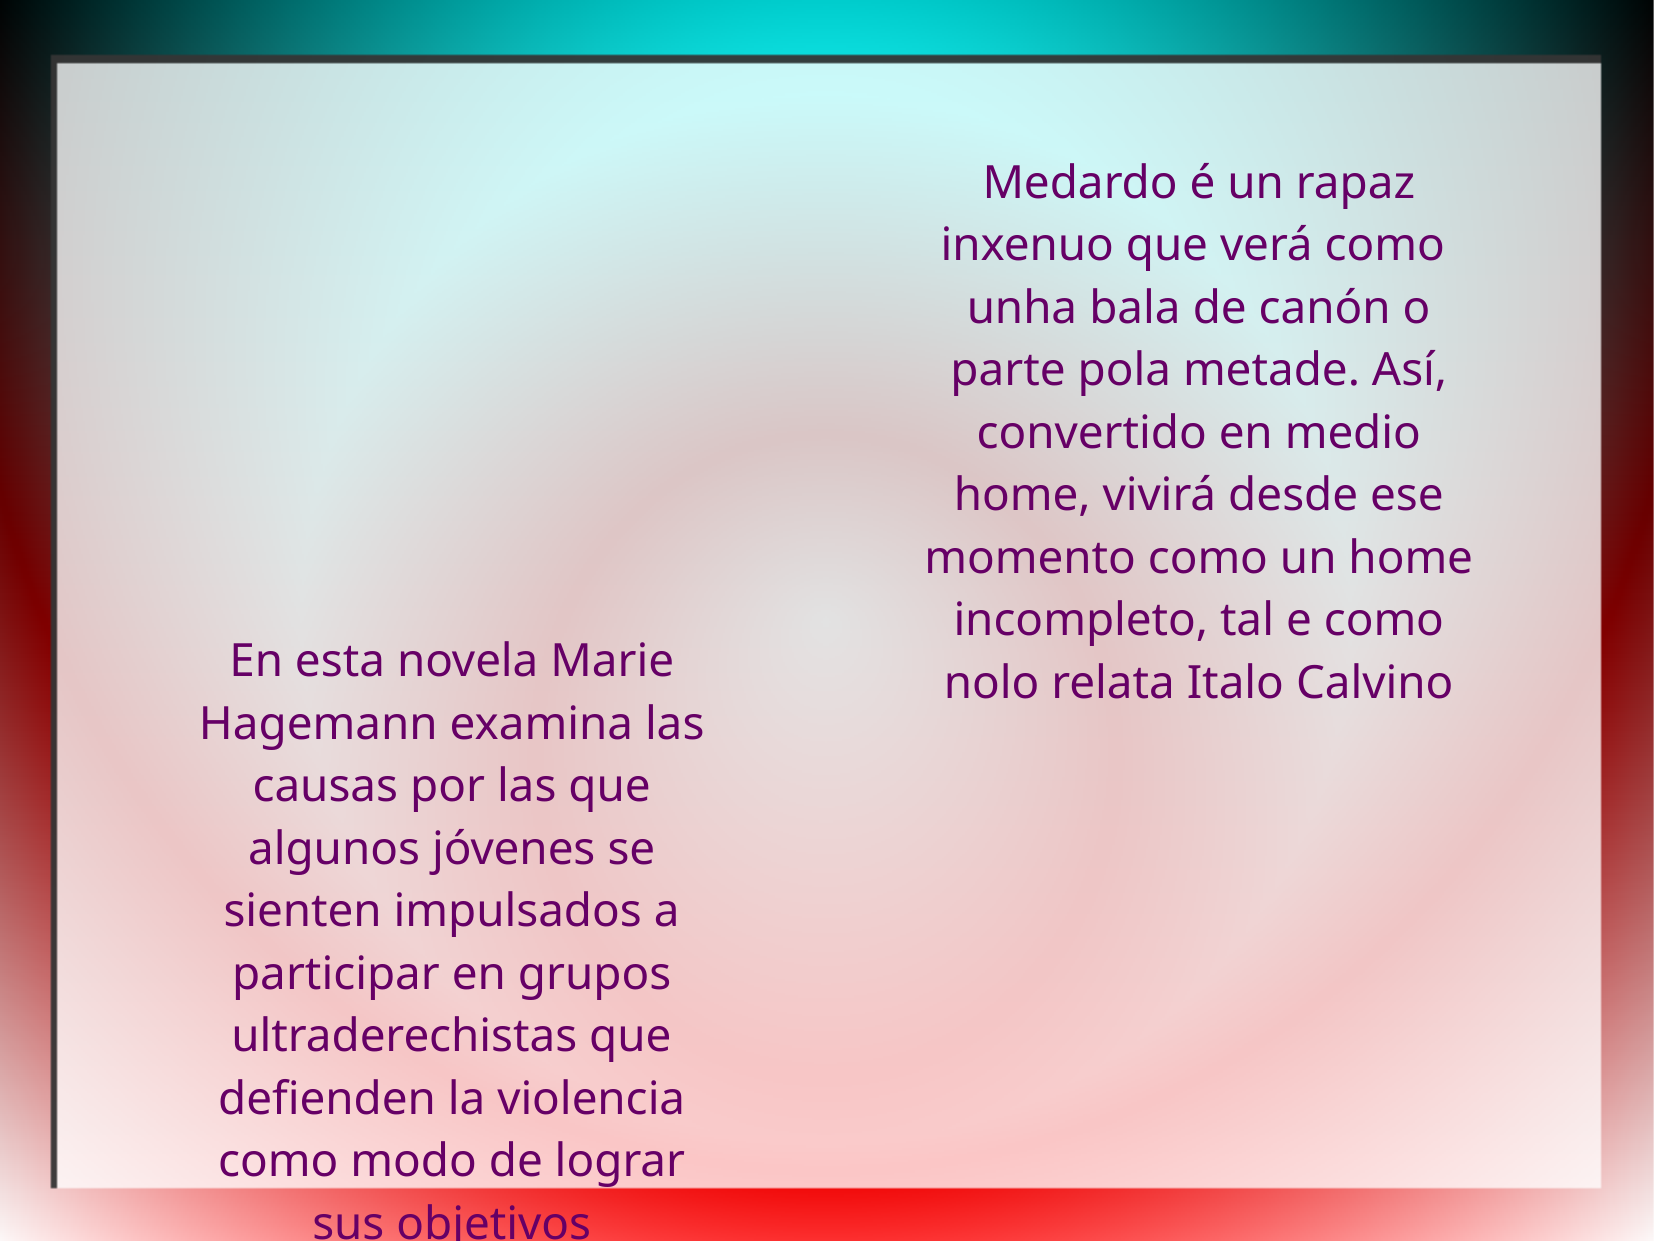

Medardo é un rapaz inxenuo que verá como unha bala de canón o parte pola metade. Así, convertido en medio home, vivirá desde ese momento como un home incompleto, tal e como nolo relata Italo Calvino
En esta novela Marie Hagemann examina las causas por las que algunos jóvenes se sienten impulsados a participar en grupos ultraderechistas que defienden la violencia como modo de lograr sus objetivos